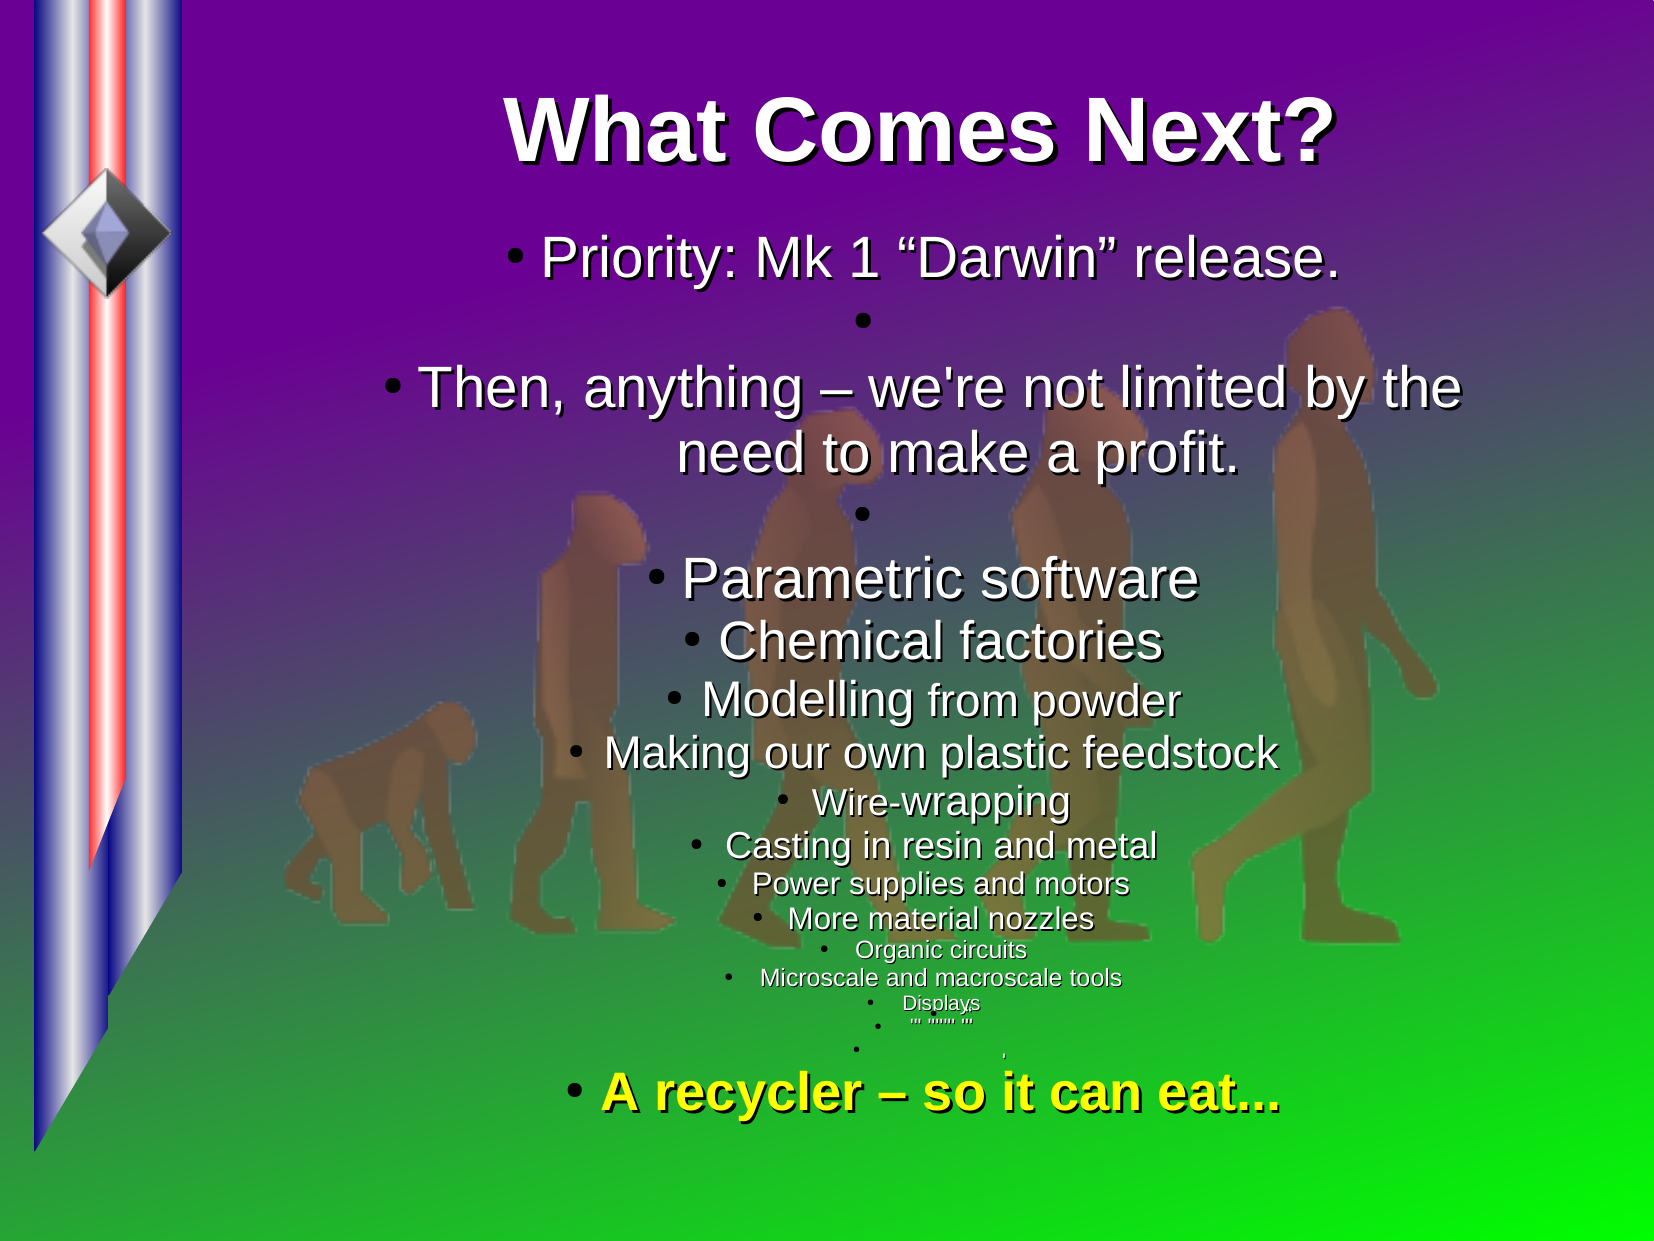

# What Comes Next?
Priority: Mk 1 “Darwin” release.
Then, anything – we're not limited by the need to make a profit.
Parametric software
Chemical factories
Modelling from powder
Making our own plastic feedstock
Wire-wrapping
Casting in resin and metal
Power supplies and motors
More material nozzles
Organic circuits
Microscale and macroscale tools
Displays
''' ''''''' '''
A recycler – so it can eat...
“ '